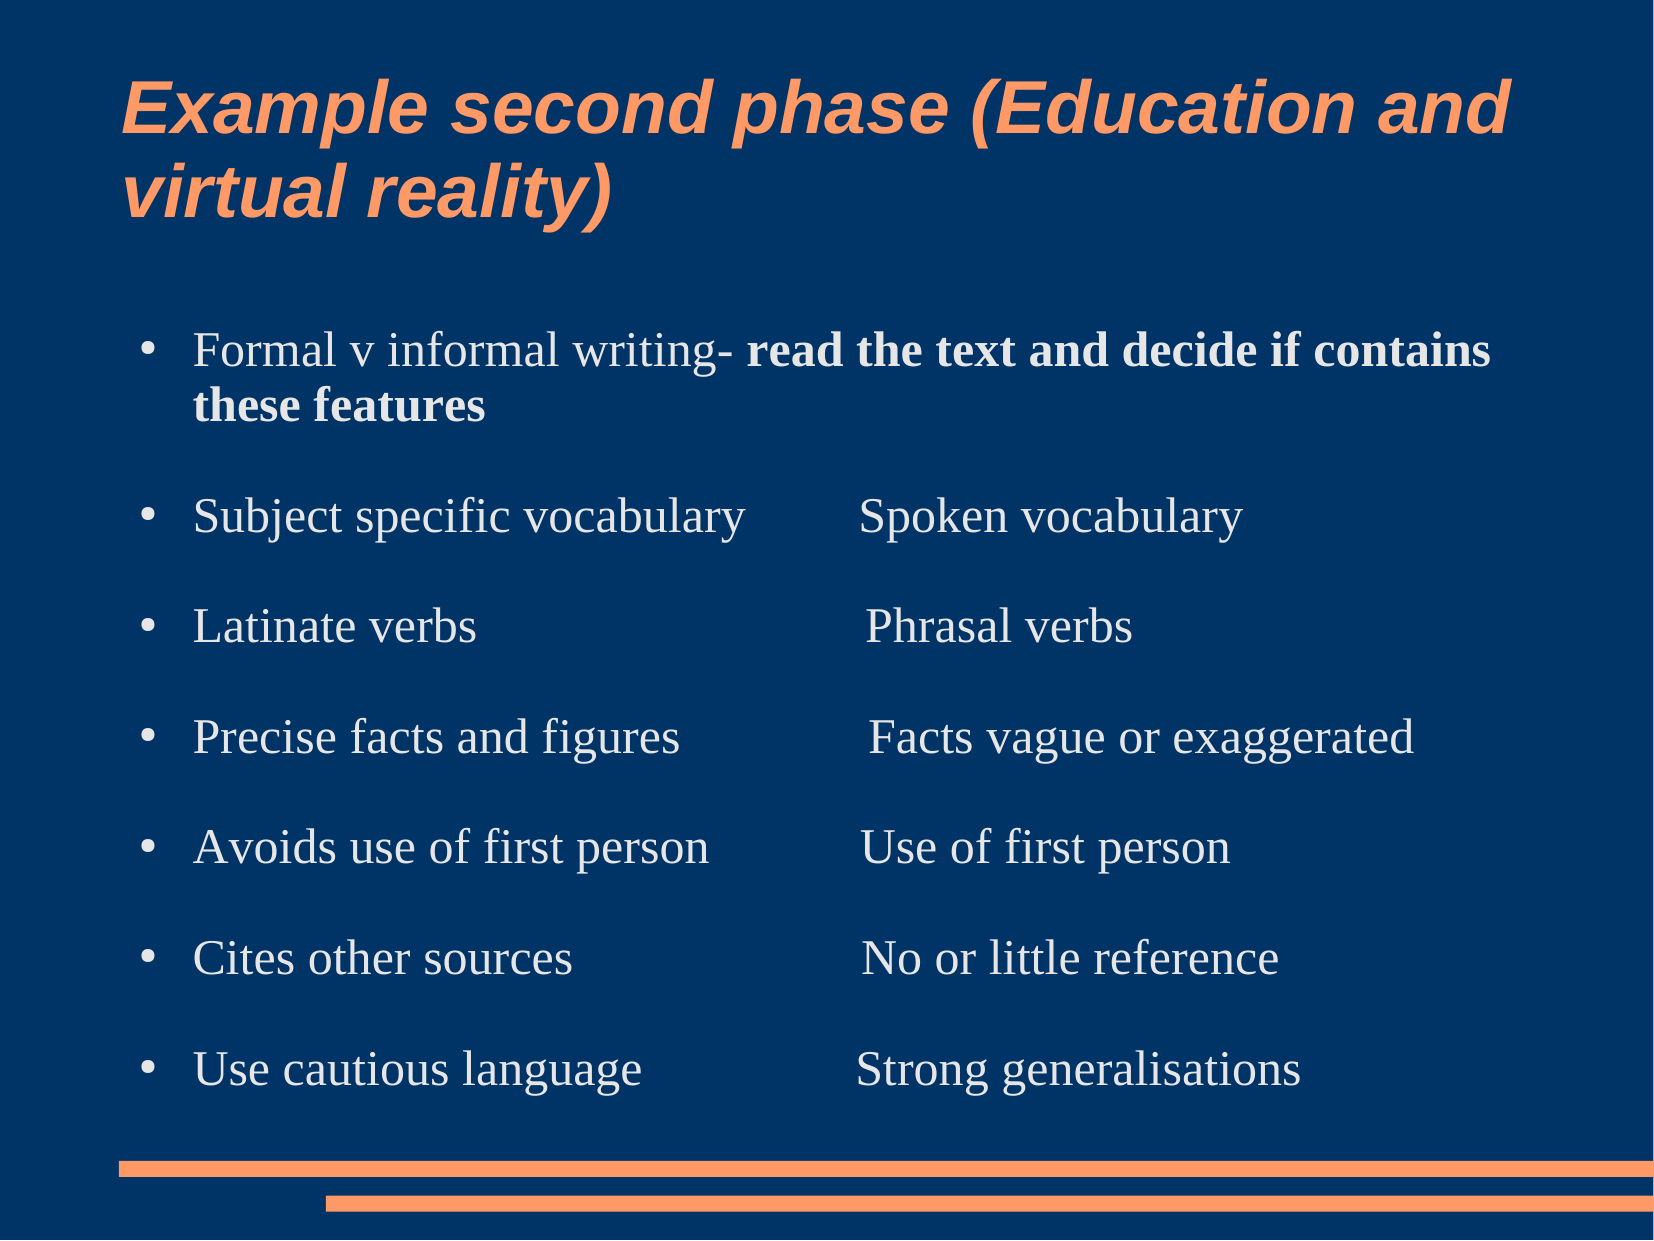

# Example second phase (Education and virtual reality)
Formal v informal writing- read the text and decide if contains these features
Subject specific vocabulary Spoken vocabulary
Latinate verbs Phrasal verbs
Precise facts and figures Facts vague or exaggerated
Avoids use of first person Use of first person
Cites other sources No or little reference
Use cautious language Strong generalisations